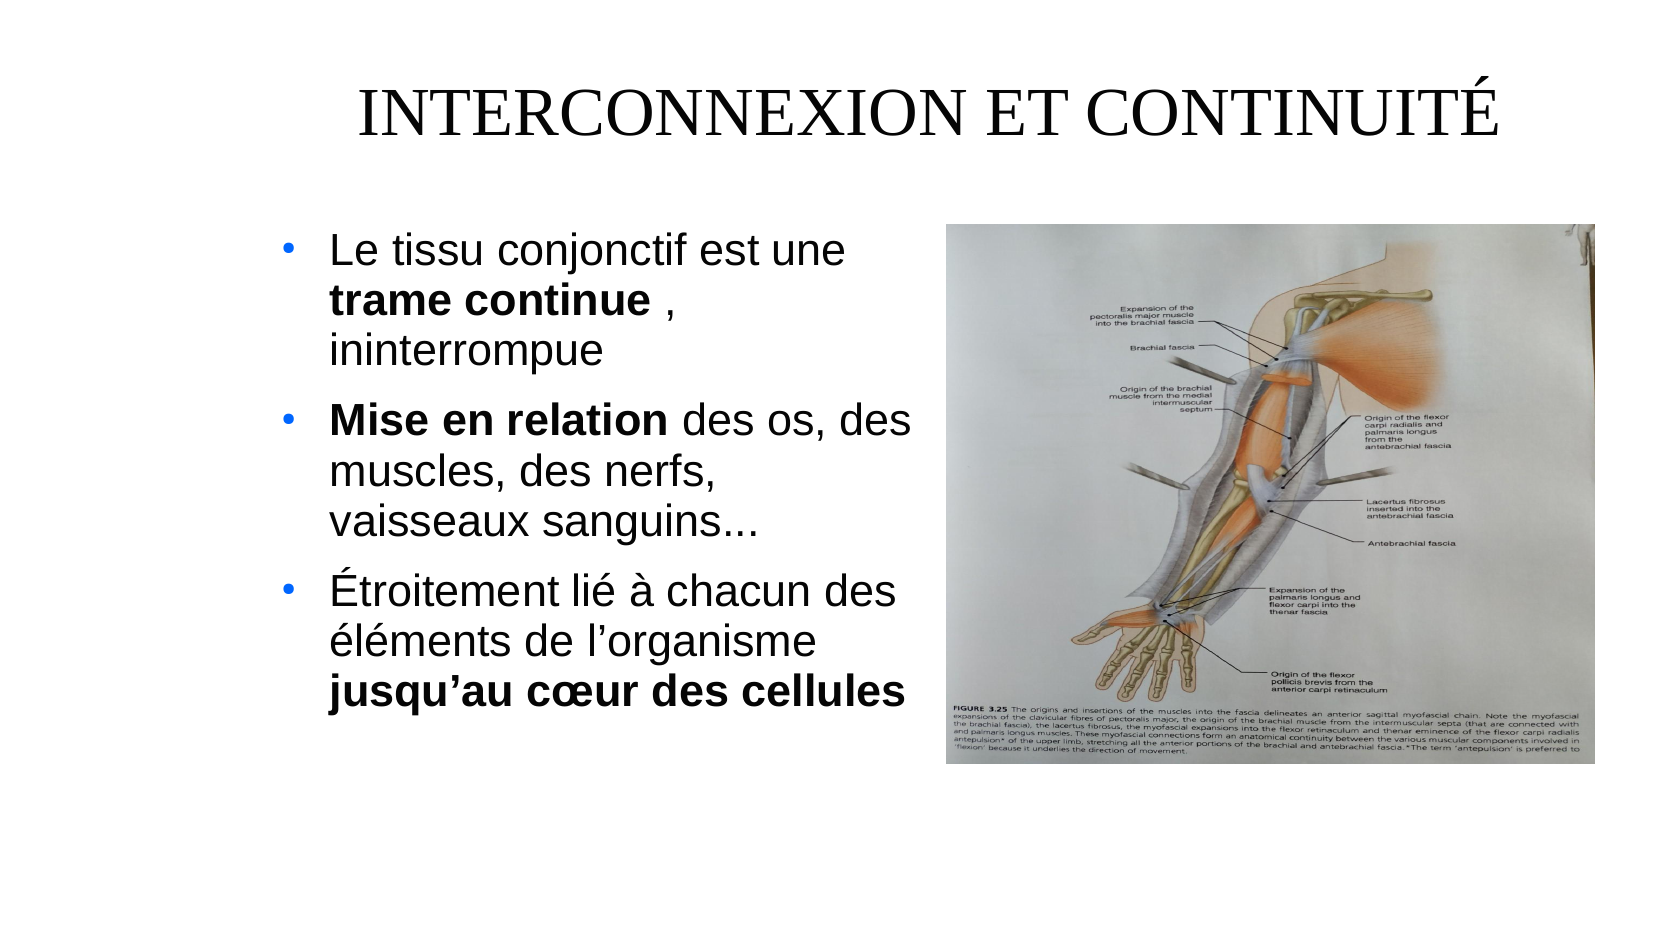

# INTERCONNEXION ET CONTINUITÉ
Le tissu conjonctif est une trame continue , ininterrompue
Mise en relation des os, des muscles, des nerfs, vaisseaux sanguins...
Étroitement lié à chacun des éléments de l’organisme jusqu’au cœur des cellules
Le tissu conjonctif, par Nicolas Truffart, Ecole Française d'Ashtanga Yoga
7